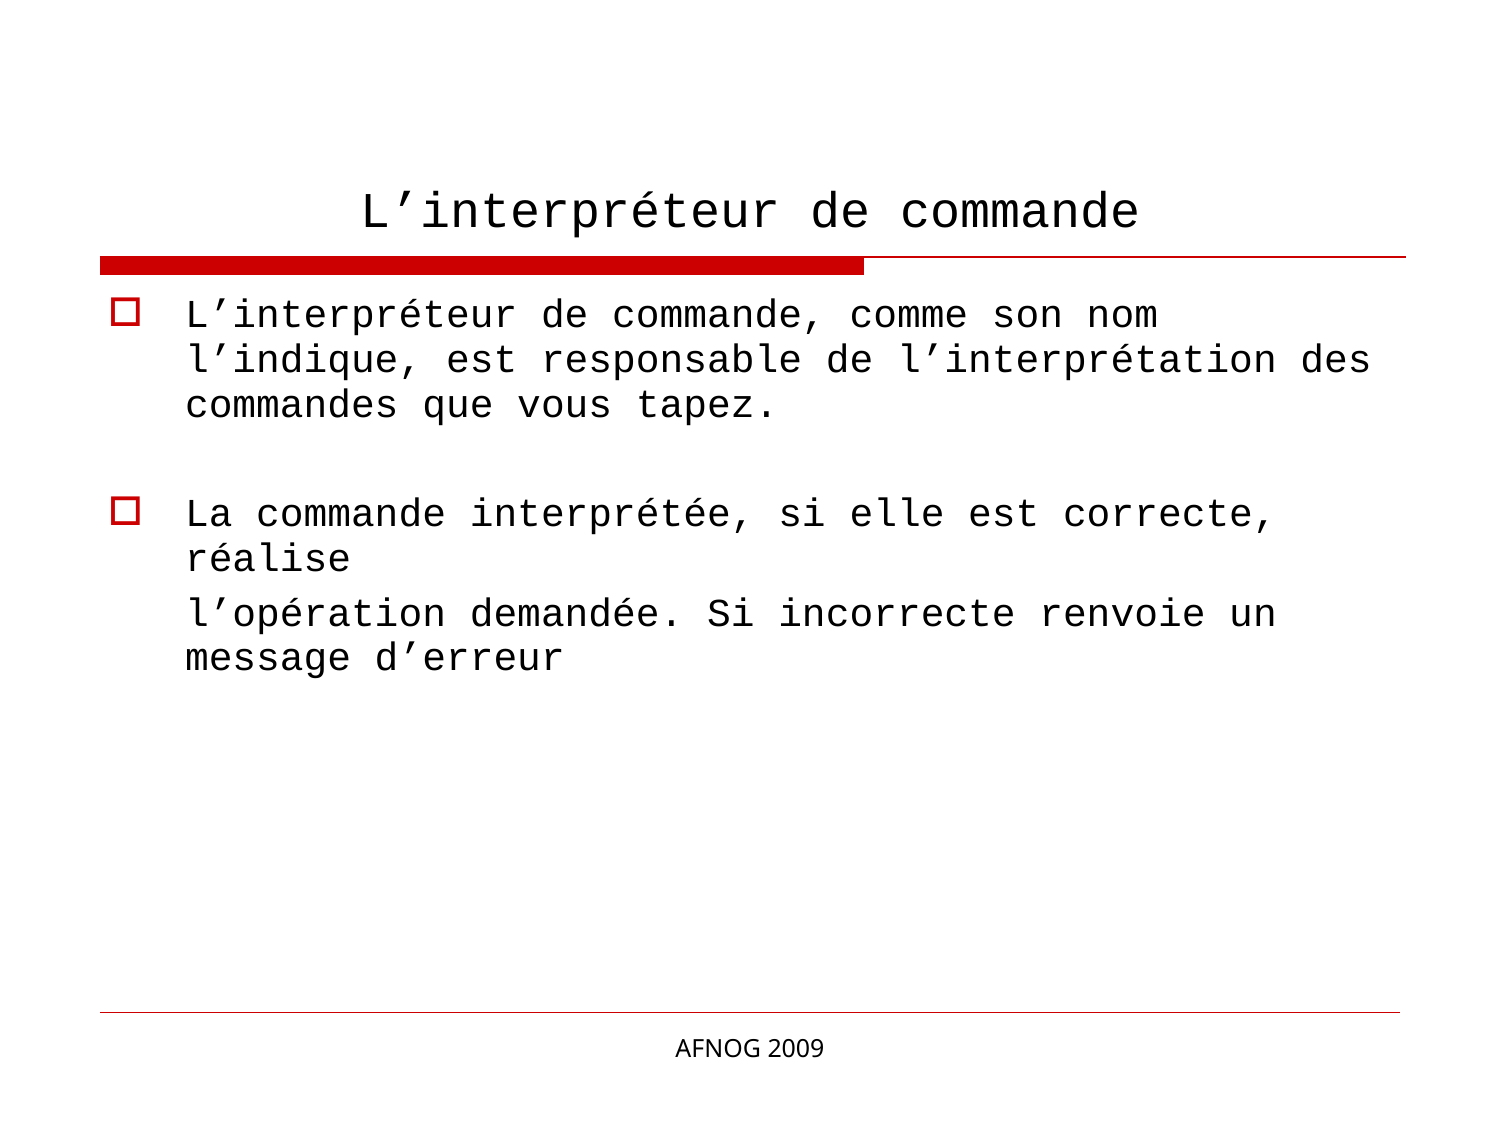

# L’interpréteur de commande
L’interpréteur de commande, comme son nom l’indique, est responsable de l’interprétation des commandes que vous tapez.
La commande interprétée, si elle est correcte, réalise
	l’opération demandée. Si incorrecte renvoie un message d’erreur
AFNOG 2009